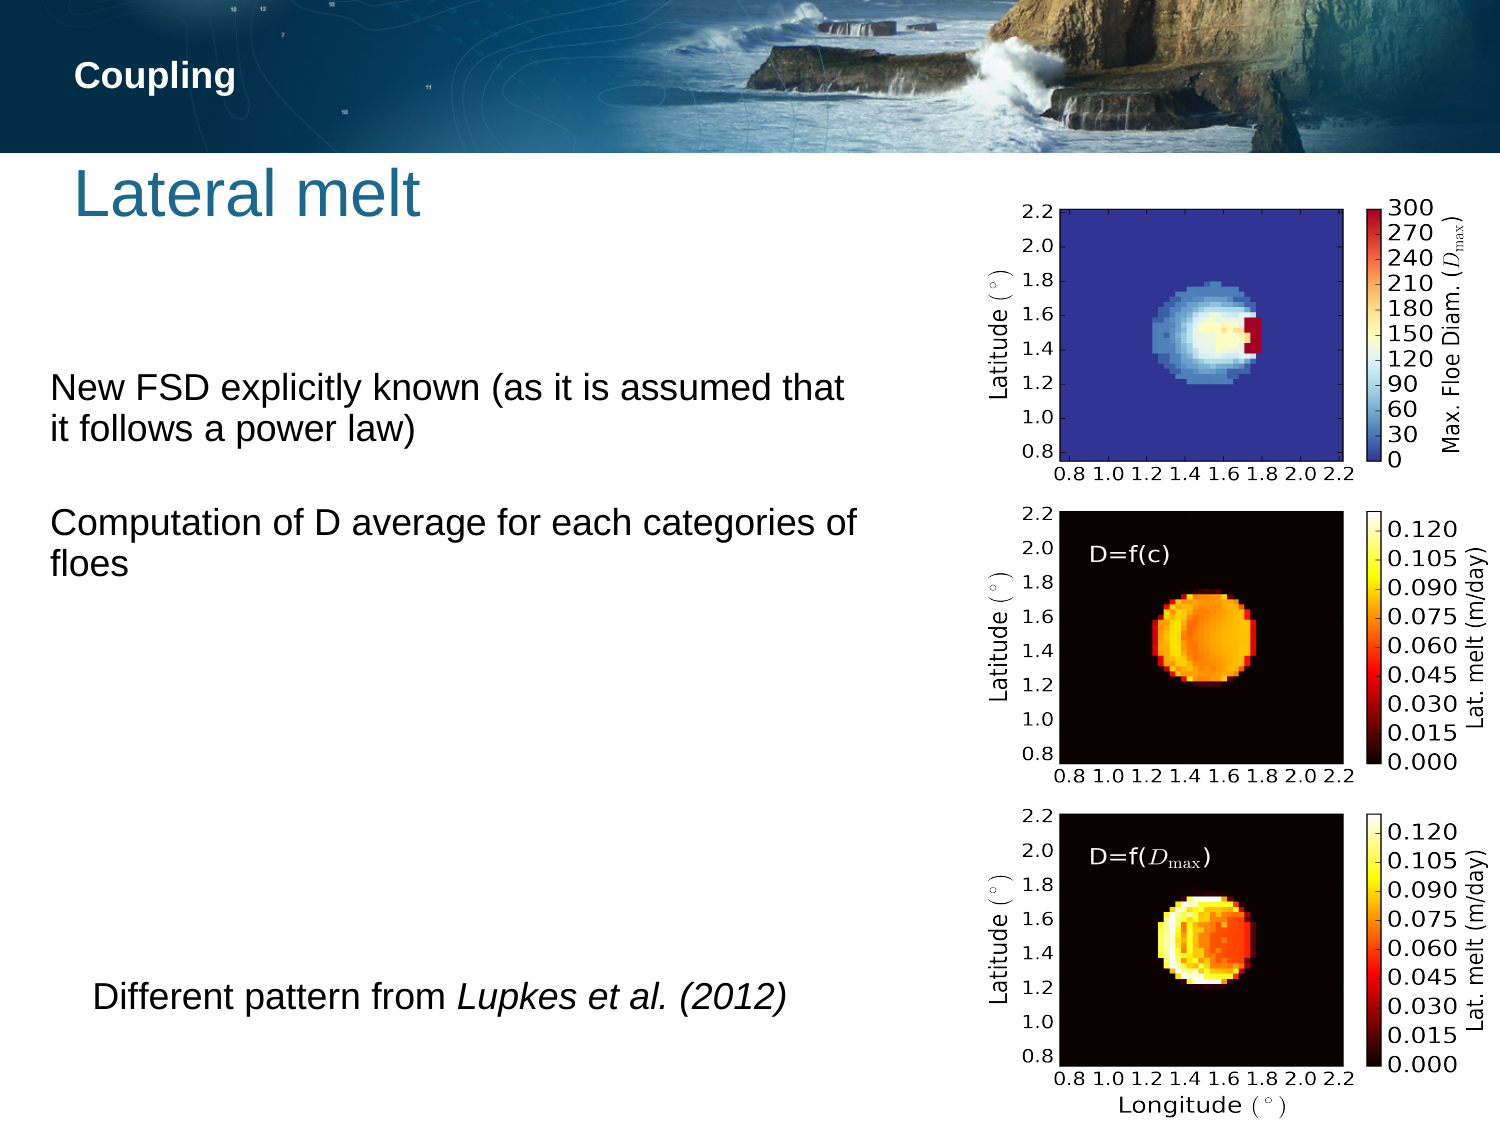

# Coupling
Lateral melt
2nd year : Coupling of WAVEWATCH III + NEMO-LIM3
And it looks like it's working...
New FSD explicitly known (as it is assumed that it follows a power law)
Computation of D average for each categories of floes
Different pattern from Lupkes et al. (2012)
Ice is pushed eastward by the waves